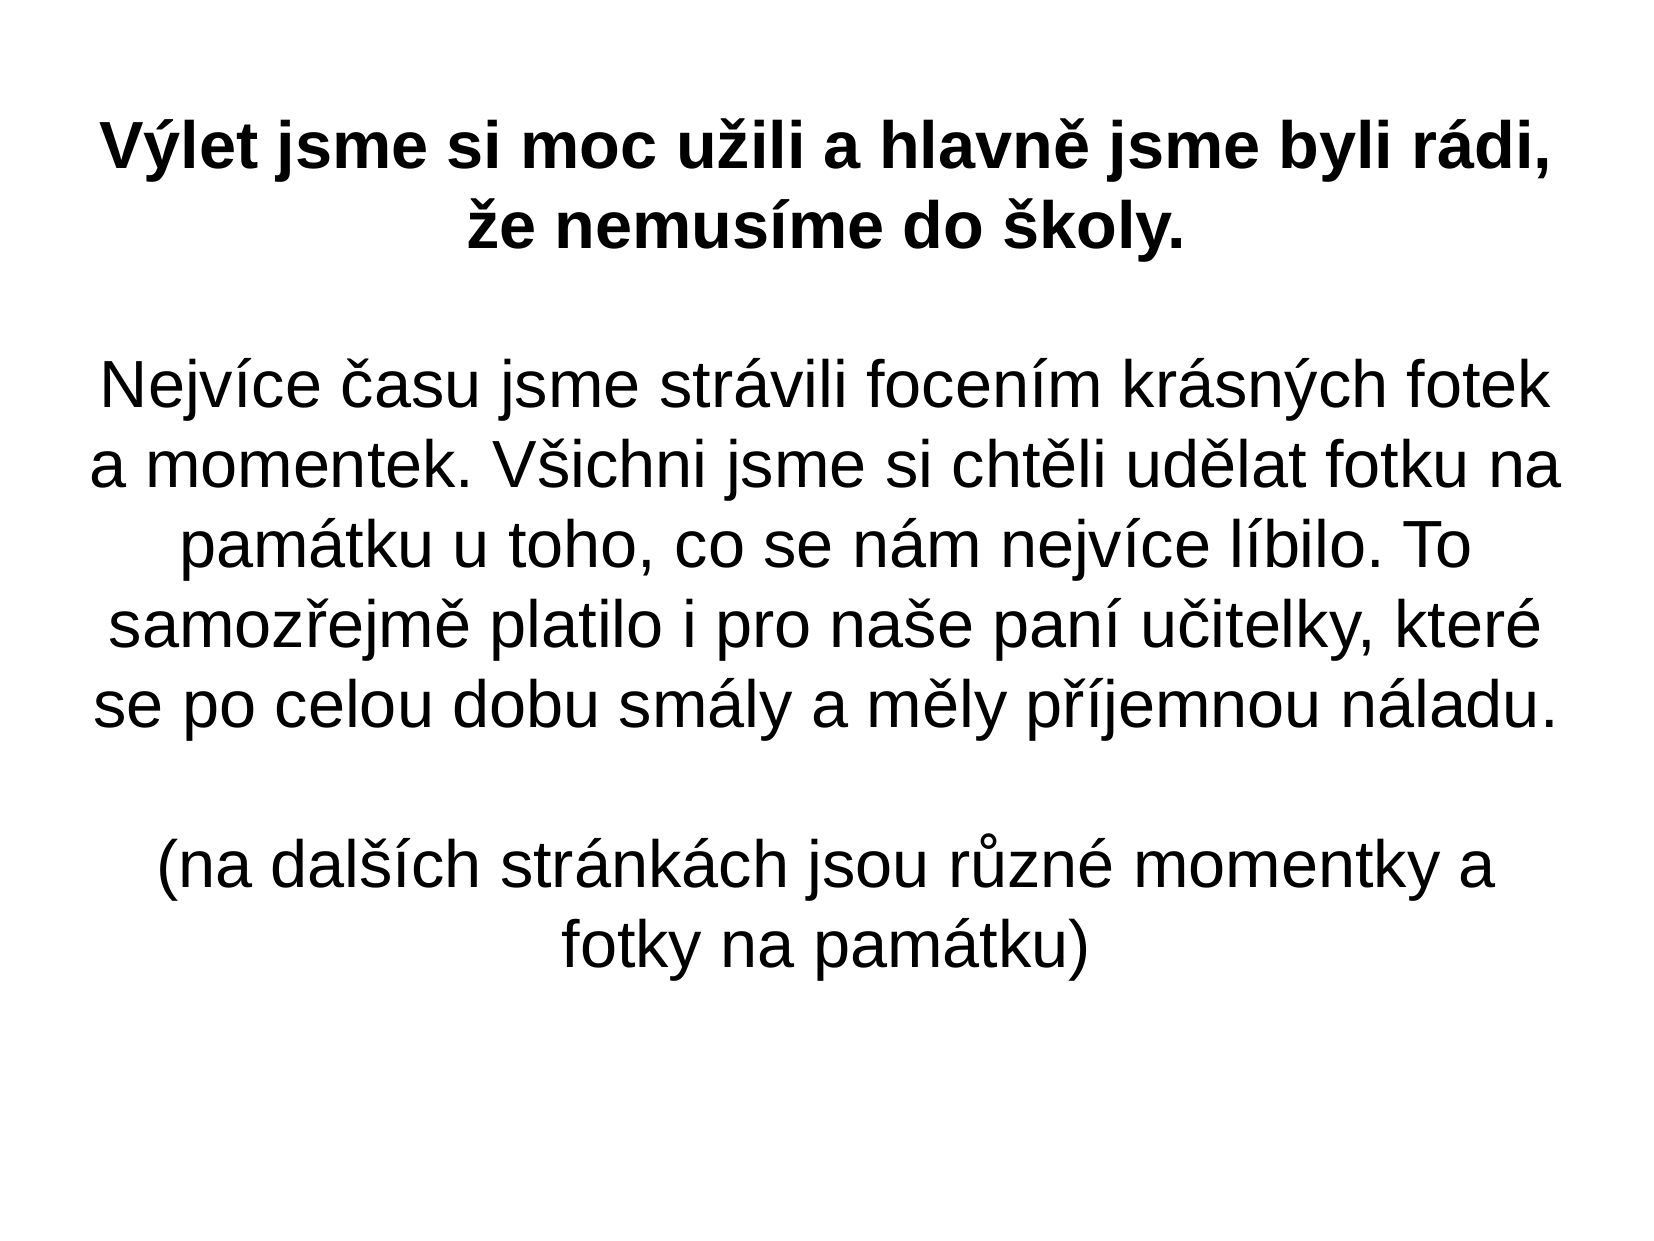

Výlet jsme si moc užili a hlavně jsme byli rádi, že nemusíme do školy.
Nejvíce času jsme strávili focením krásných fotek a momentek. Všichni jsme si chtěli udělat fotku na památku u toho, co se nám nejvíce líbilo. To samozřejmě platilo i pro naše paní učitelky, které se po celou dobu smály a měly příjemnou náladu.
(na dalších stránkách jsou různé momentky a fotky na památku)